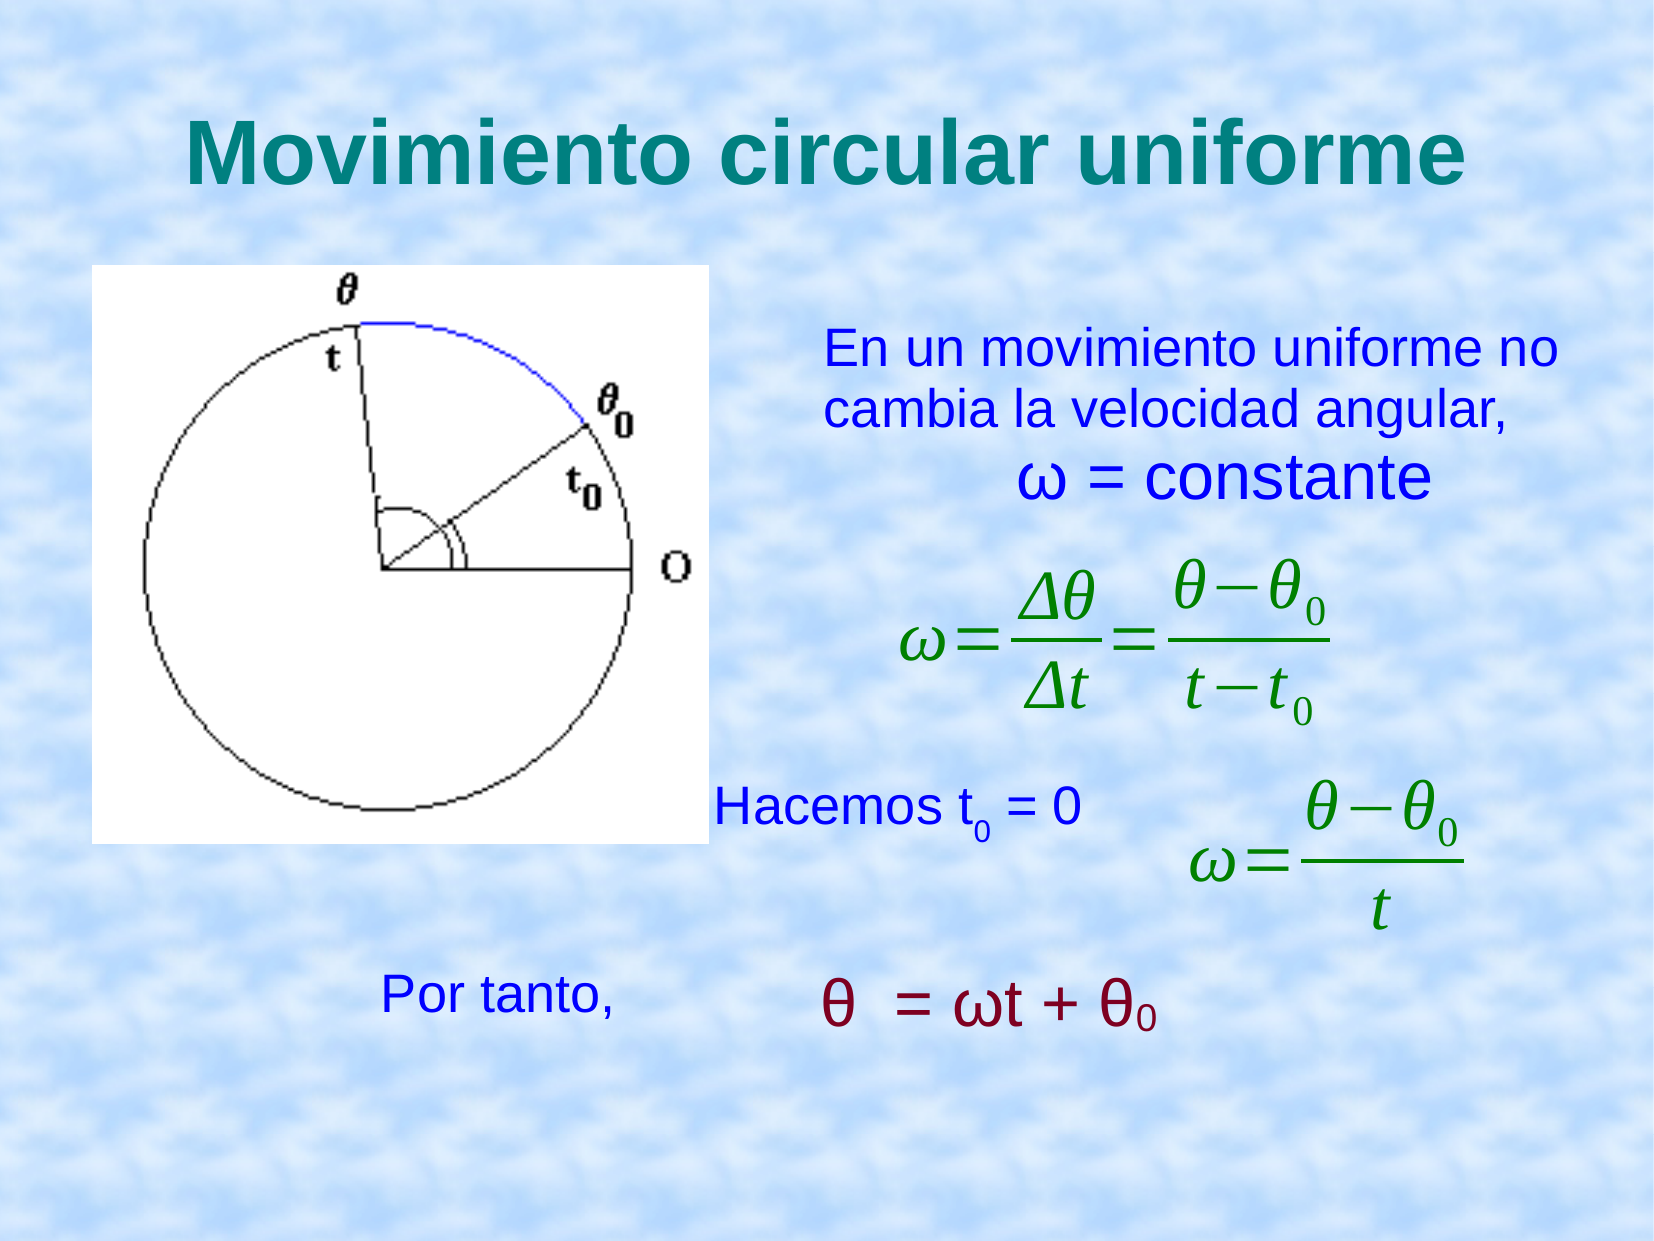

# Movimiento circular uniforme
En un movimiento uniforme no cambia la velocidad angular,
 ω = constante
Hacemos t0 = 0
Por tanto,
θ = ωt + θ0
la relación entre ω y el periodo T es
ω = 2π/T
la relación entre ω y el periodo T es
ω = 2π/T
la relación entre ω y el periodo T es
ω = 2π/T